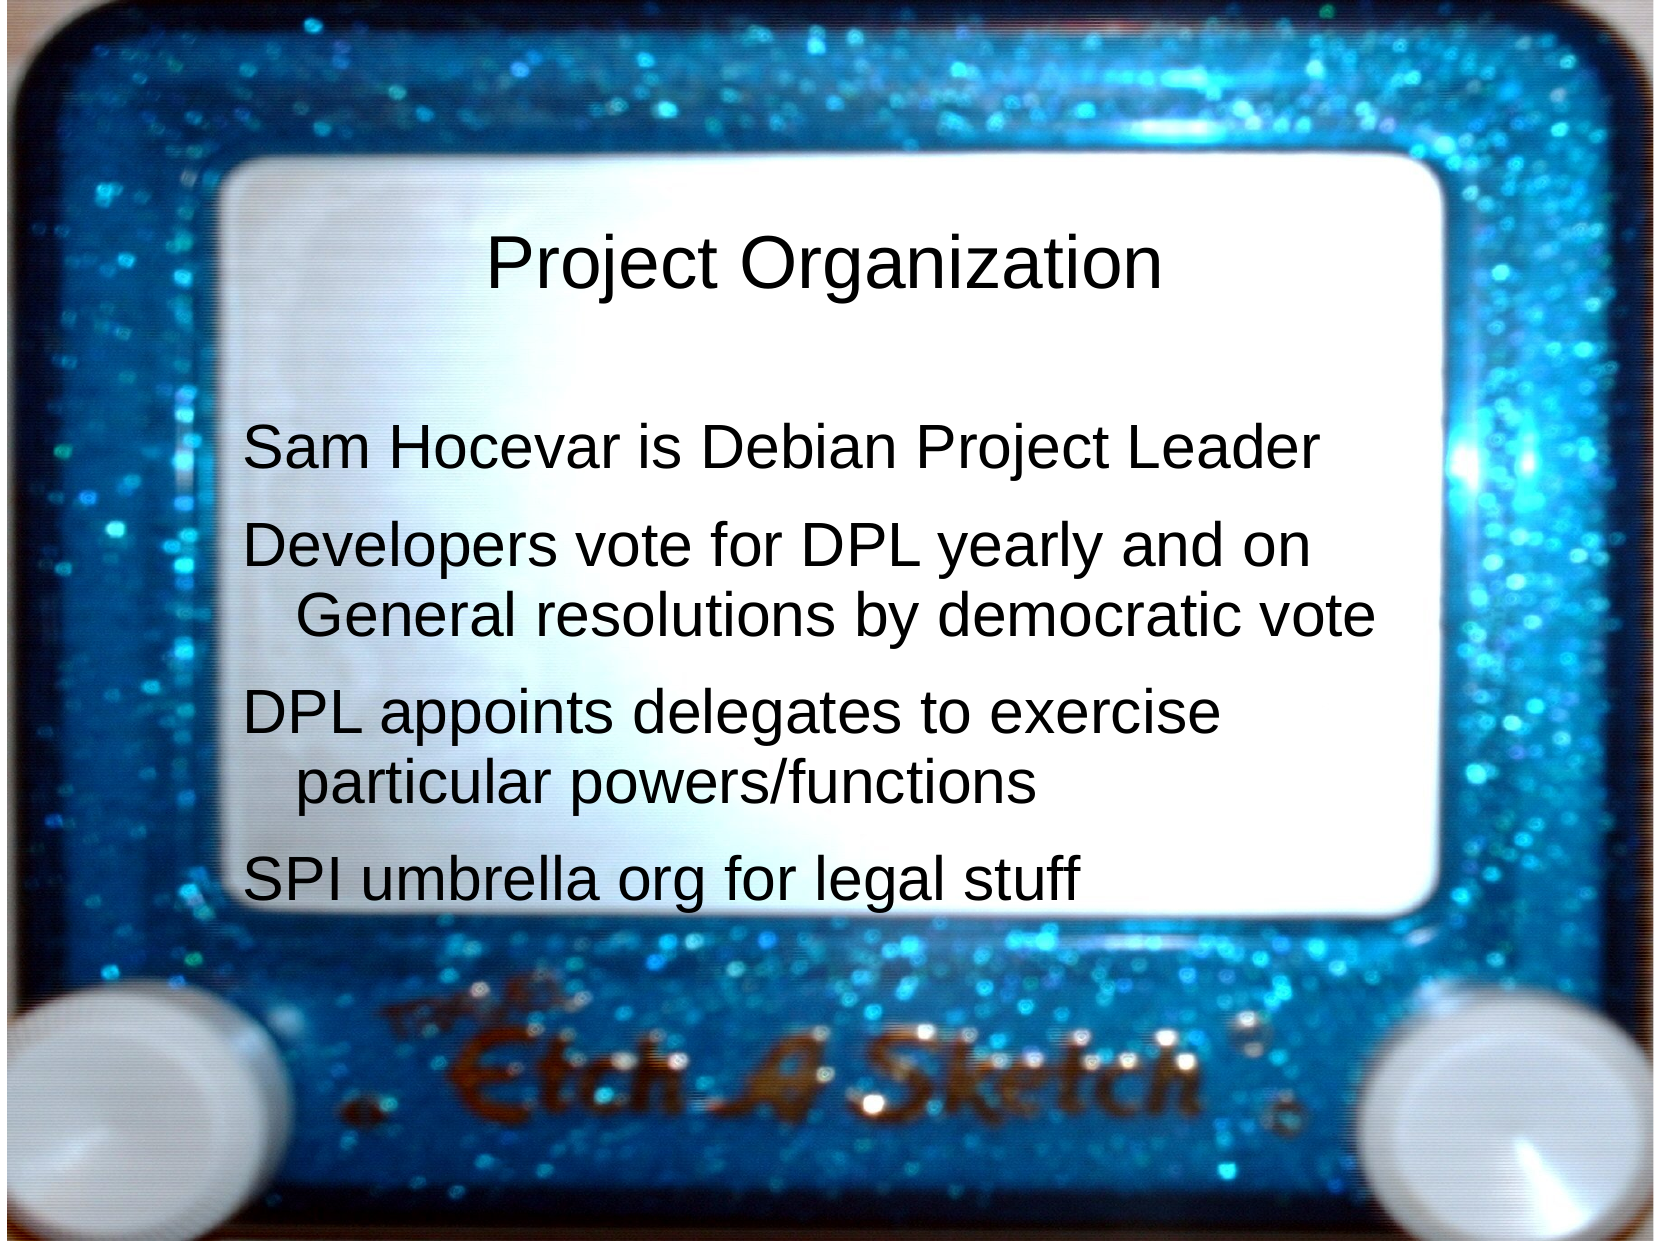

# Project Organization
Sam Hocevar is Debian Project Leader
Developers vote for DPL yearly and on General resolutions by democratic vote
DPL appoints delegates to exercise particular powers/functions
SPI umbrella org for legal stuff